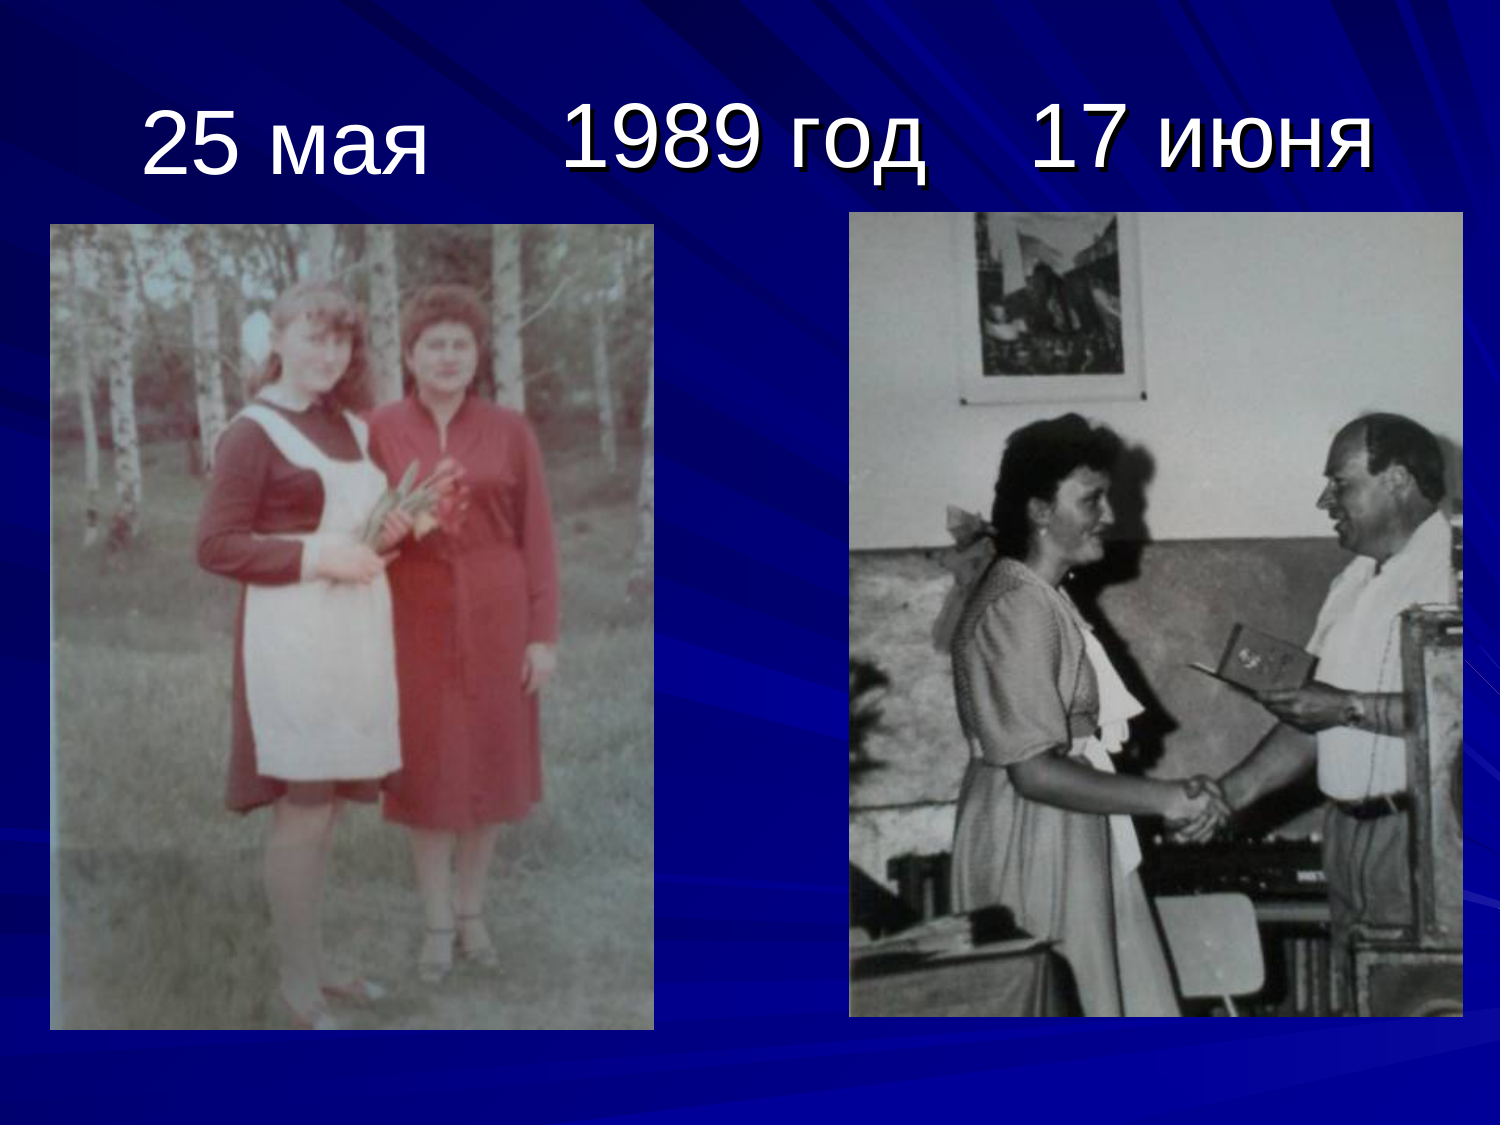

# 1989 год 17 июня
25 мая